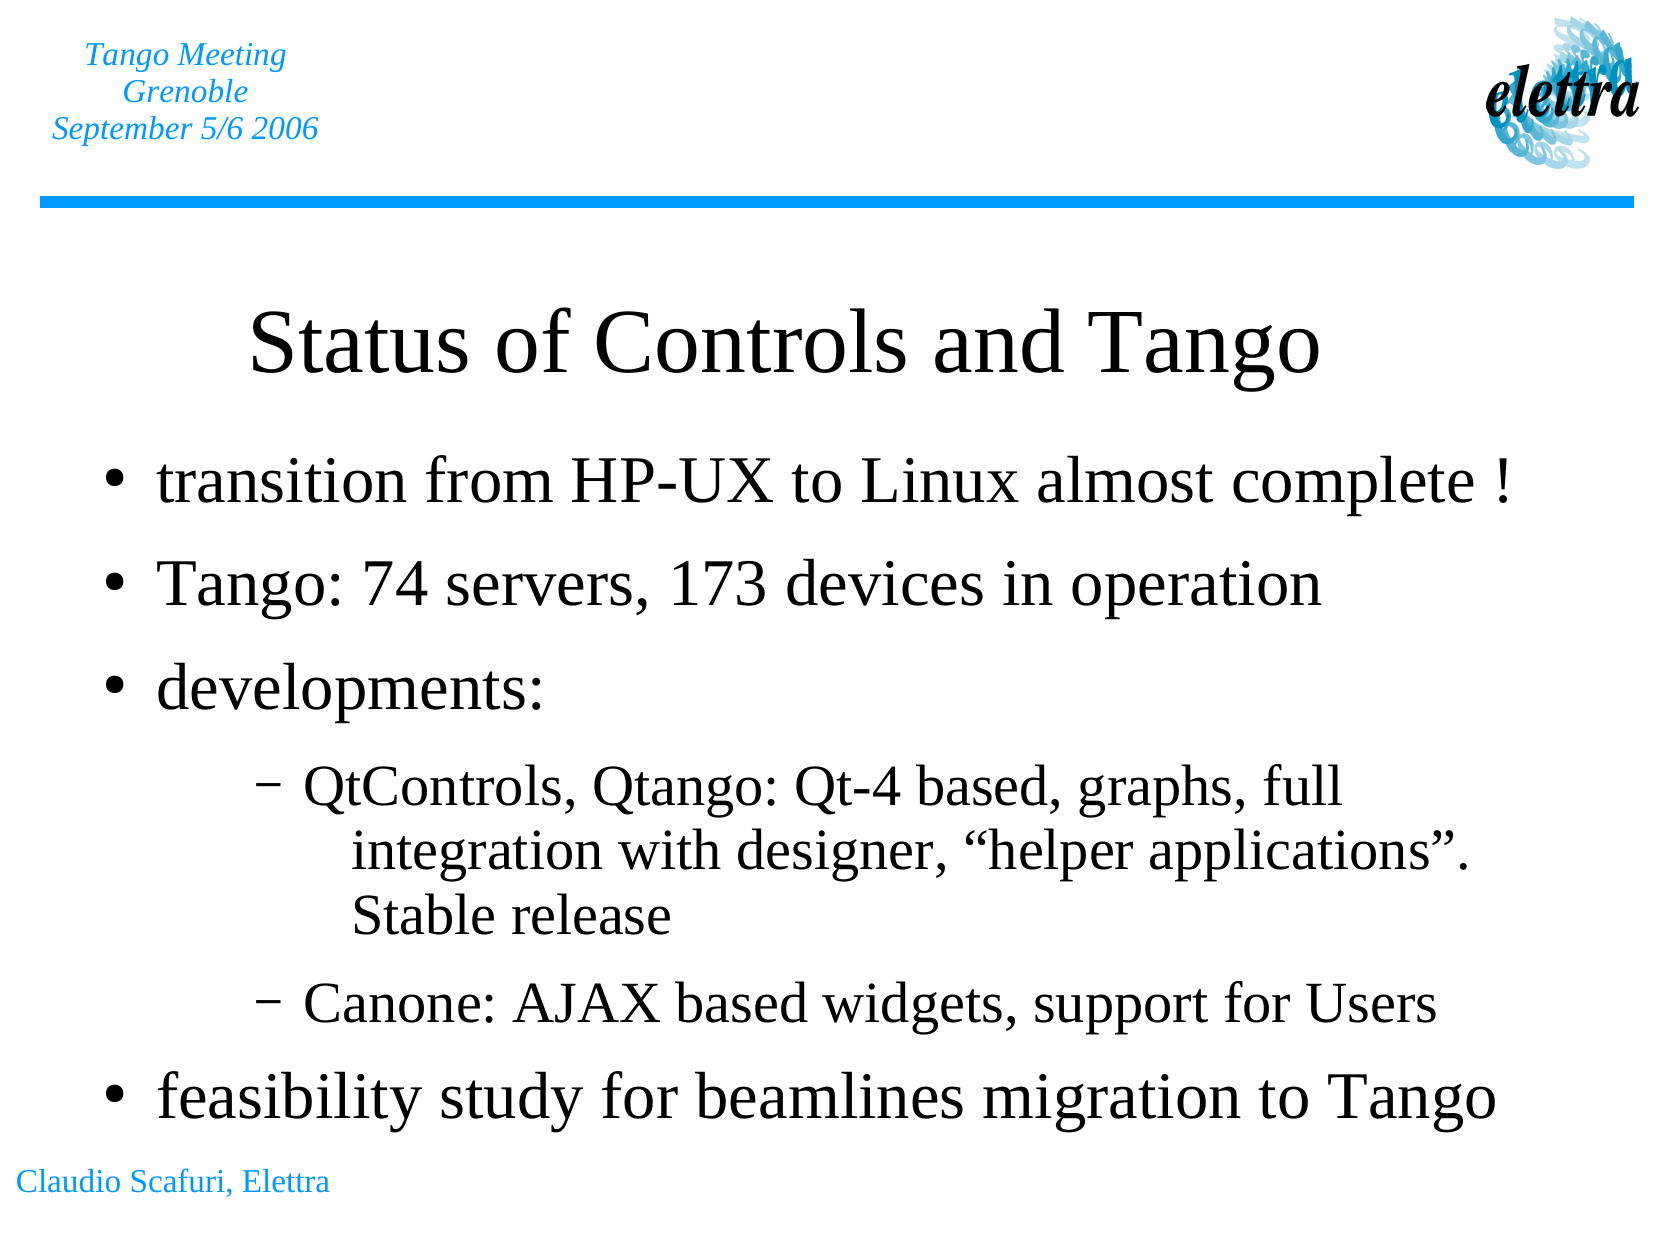

# Status of Controls and Tango
transition from HP-UX to Linux almost complete !
Tango: 74 servers, 173 devices in operation
developments:
QtControls, Qtango: Qt-4 based, graphs, full integration with designer, “helper applications”. Stable release
Canone: AJAX based widgets, support for Users
feasibility study for beamlines migration to Tango